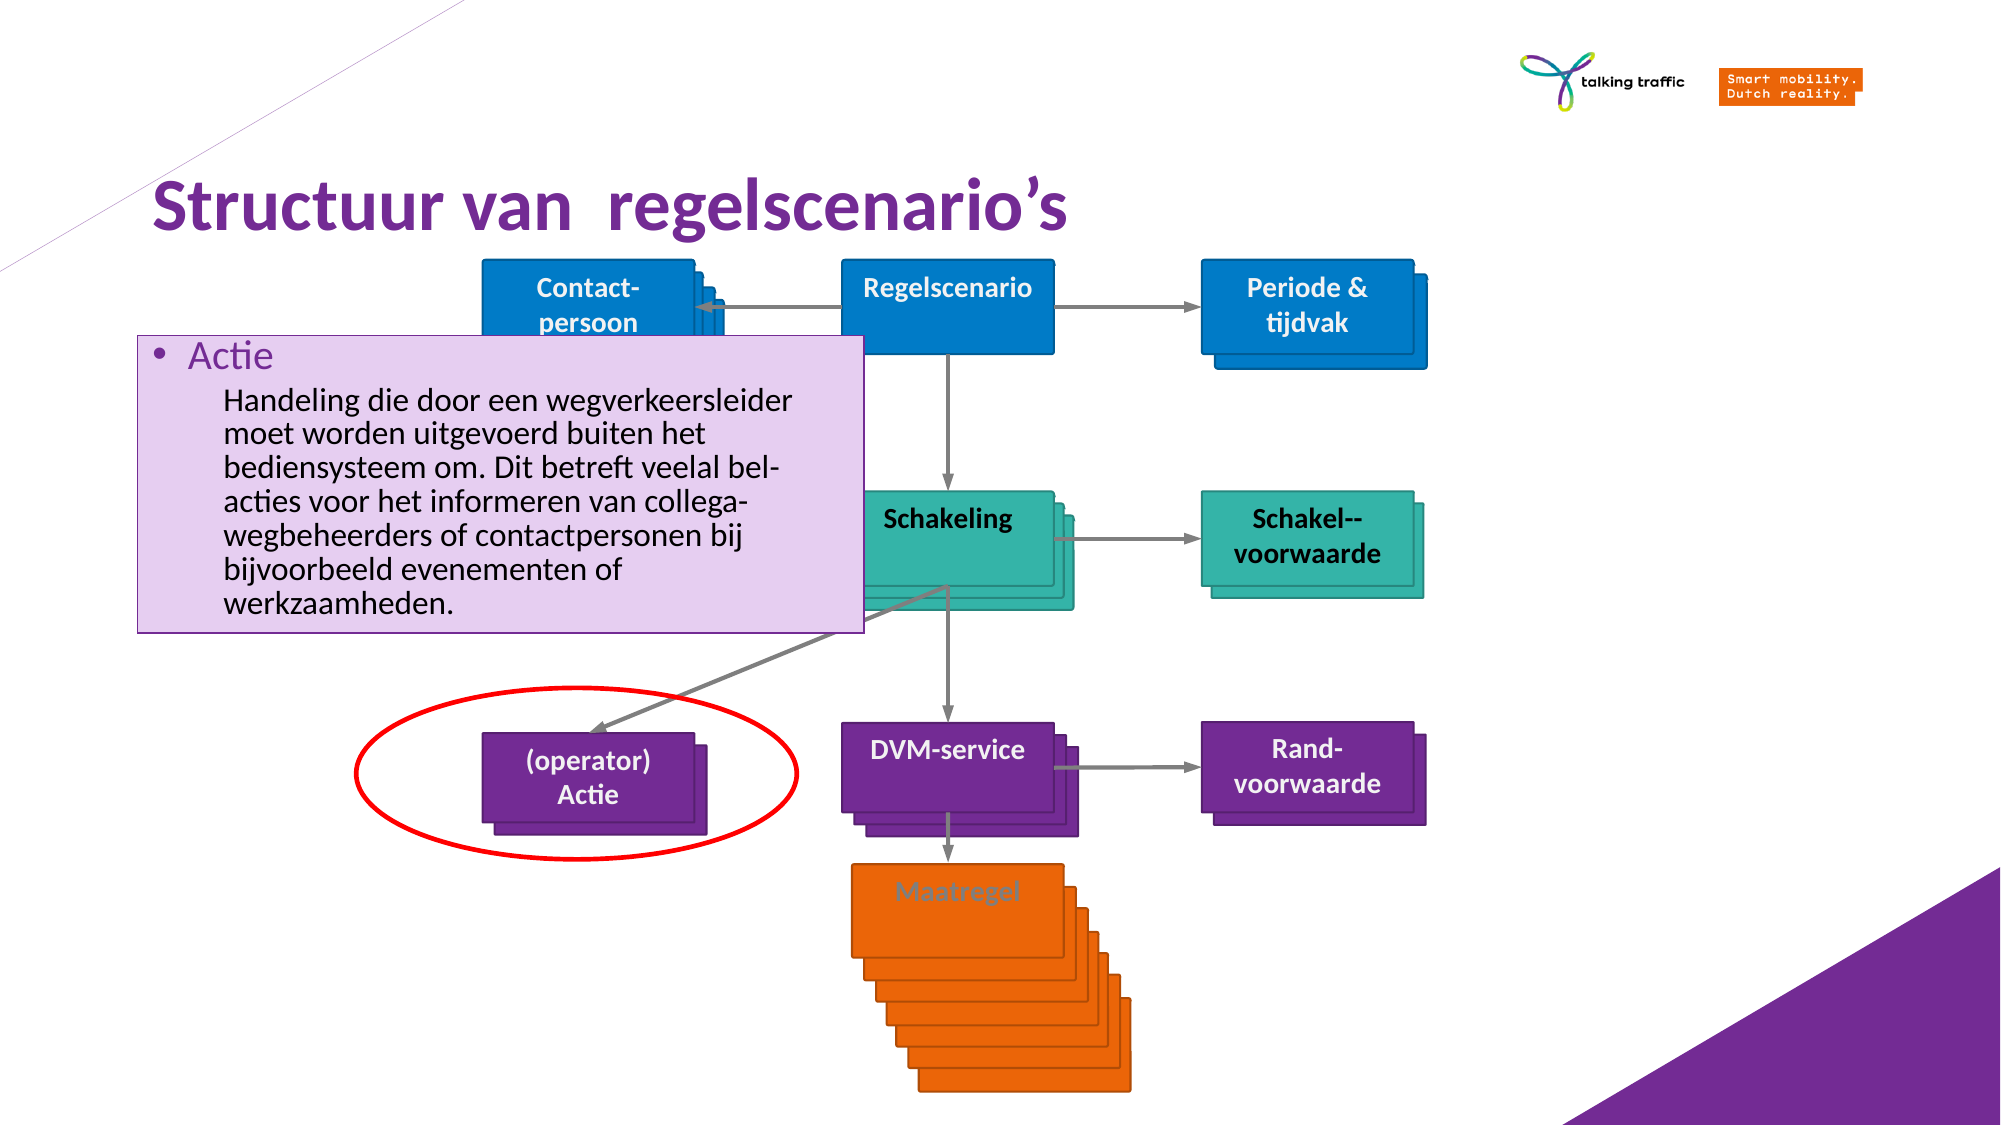

# Structuur van regelscenario’s
Contact-persoon
Regelscenario
Periode & tijdvak
Contact-persoon
Periode & tijdvak
Contact-persoon
Contact-persoon
Actie
Handeling die door een wegverkeersleider moet worden uitgevoerd buiten het bediensysteem om. Dit betreft veelal bel-acties voor het informeren van collega-wegbeheerders of contactpersonen bij bijvoorbeeld evenementen of werkzaamheden.
Schakeling
Schakel--voorwaarde
Schakel--voorwaarde
Schakeling
Schakeling
Rand-voorwaarde
DVM-service
(operator)
Actie
Rand-voorwaarde
DVM-service
(operator)
Actie
DVM-service
Maatregel
44
44